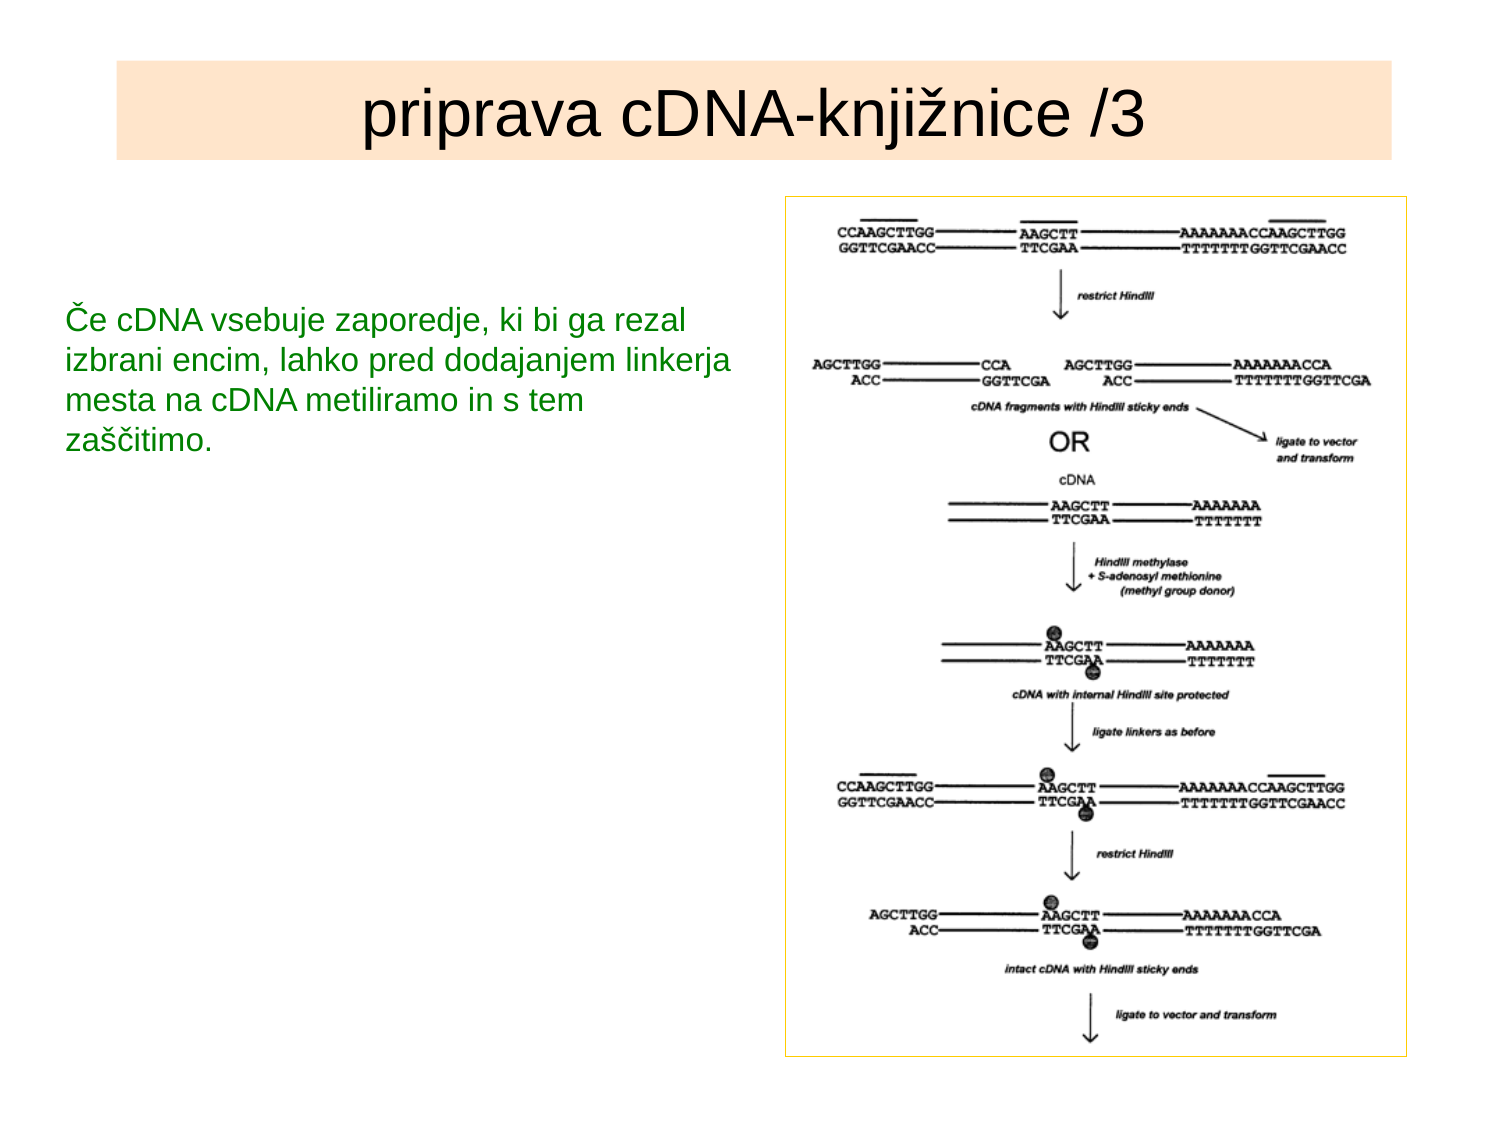

# priprava cDNA-knjižnice /3
Če cDNA vsebuje zaporedje, ki bi ga rezal izbrani encim, lahko pred dodajanjem linkerja mesta na cDNA metiliramo in s tem zaščitimo.